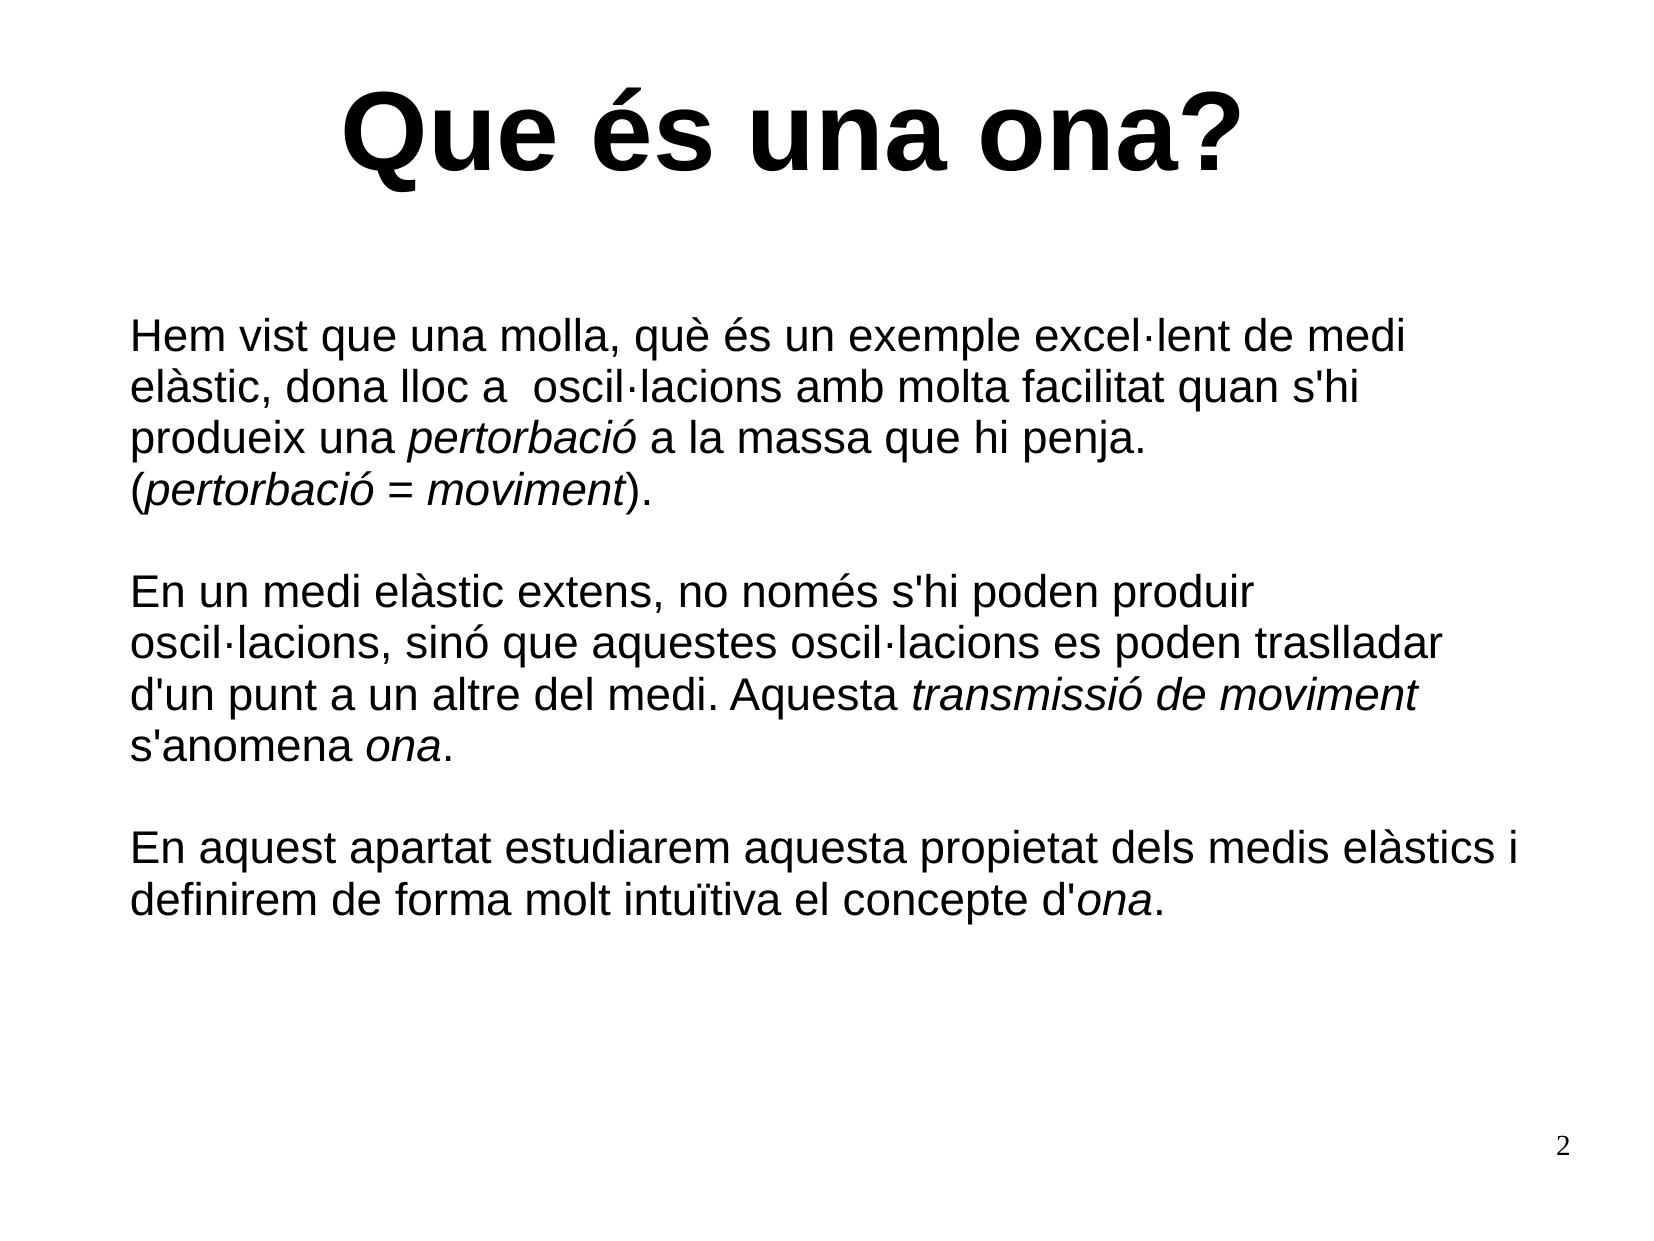

Que és una ona?
Hem vist que una molla, què és un exemple excel·lent de medi elàstic, dona lloc a oscil·lacions amb molta facilitat quan s'hi produeix una pertorbació a la massa que hi penja.
(pertorbació = moviment).
En un medi elàstic extens, no només s'hi poden produir oscil·lacions, sinó que aquestes oscil·lacions es poden traslladar d'un punt a un altre del medi. Aquesta transmissió de moviment s'anomena ona.
En aquest apartat estudiarem aquesta propietat dels medis elàstics i definirem de forma molt intuïtiva el concepte d'ona.
2